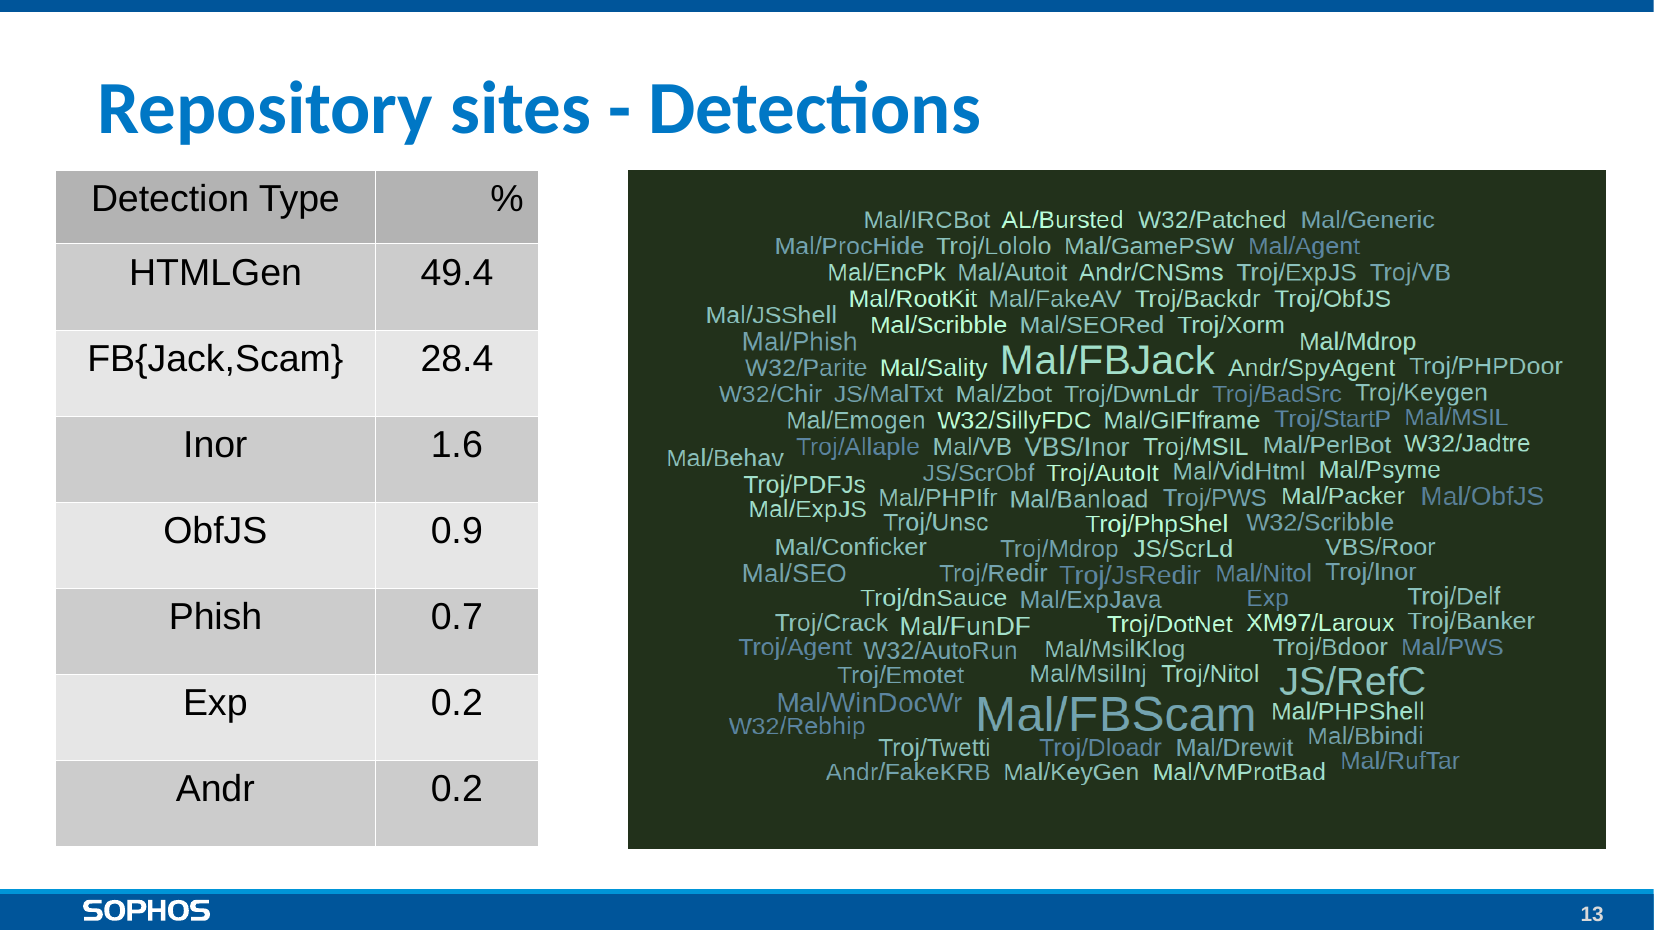

# Repository sites - Detections
| Detection Type | % |
| --- | --- |
| HTMLGen | 49.4 |
| FB{Jack,Scam} | 28.4 |
| Inor | 1.6 |
| ObfJS | 0.9 |
| Phish | 0.7 |
| Exp | 0.2 |
| Andr | 0.2 |